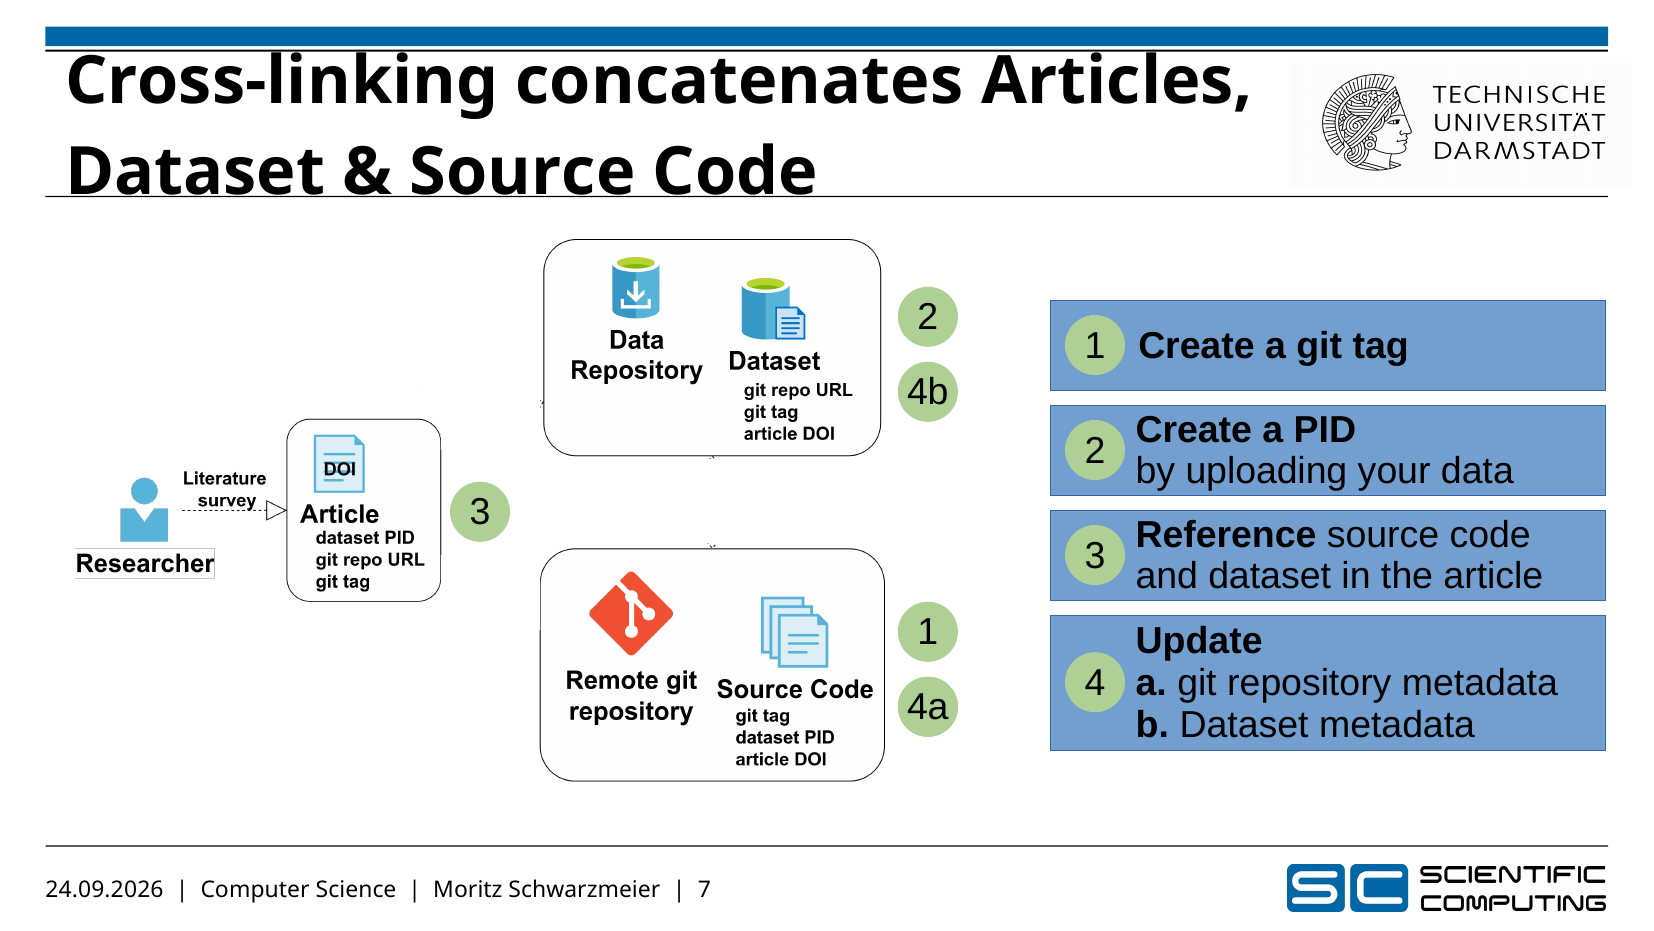

# Cross-linking concatenates Articles, Dataset & Source Code
2
	Create a git tag
1
4b
Create a PID
by uploading your data
2
3
Reference source code
and dataset in the article
3
1
Update
a. git repository metadata
b. Dataset metadata
4
4a
4a
Computer Science | Moritz Schwarzmeier